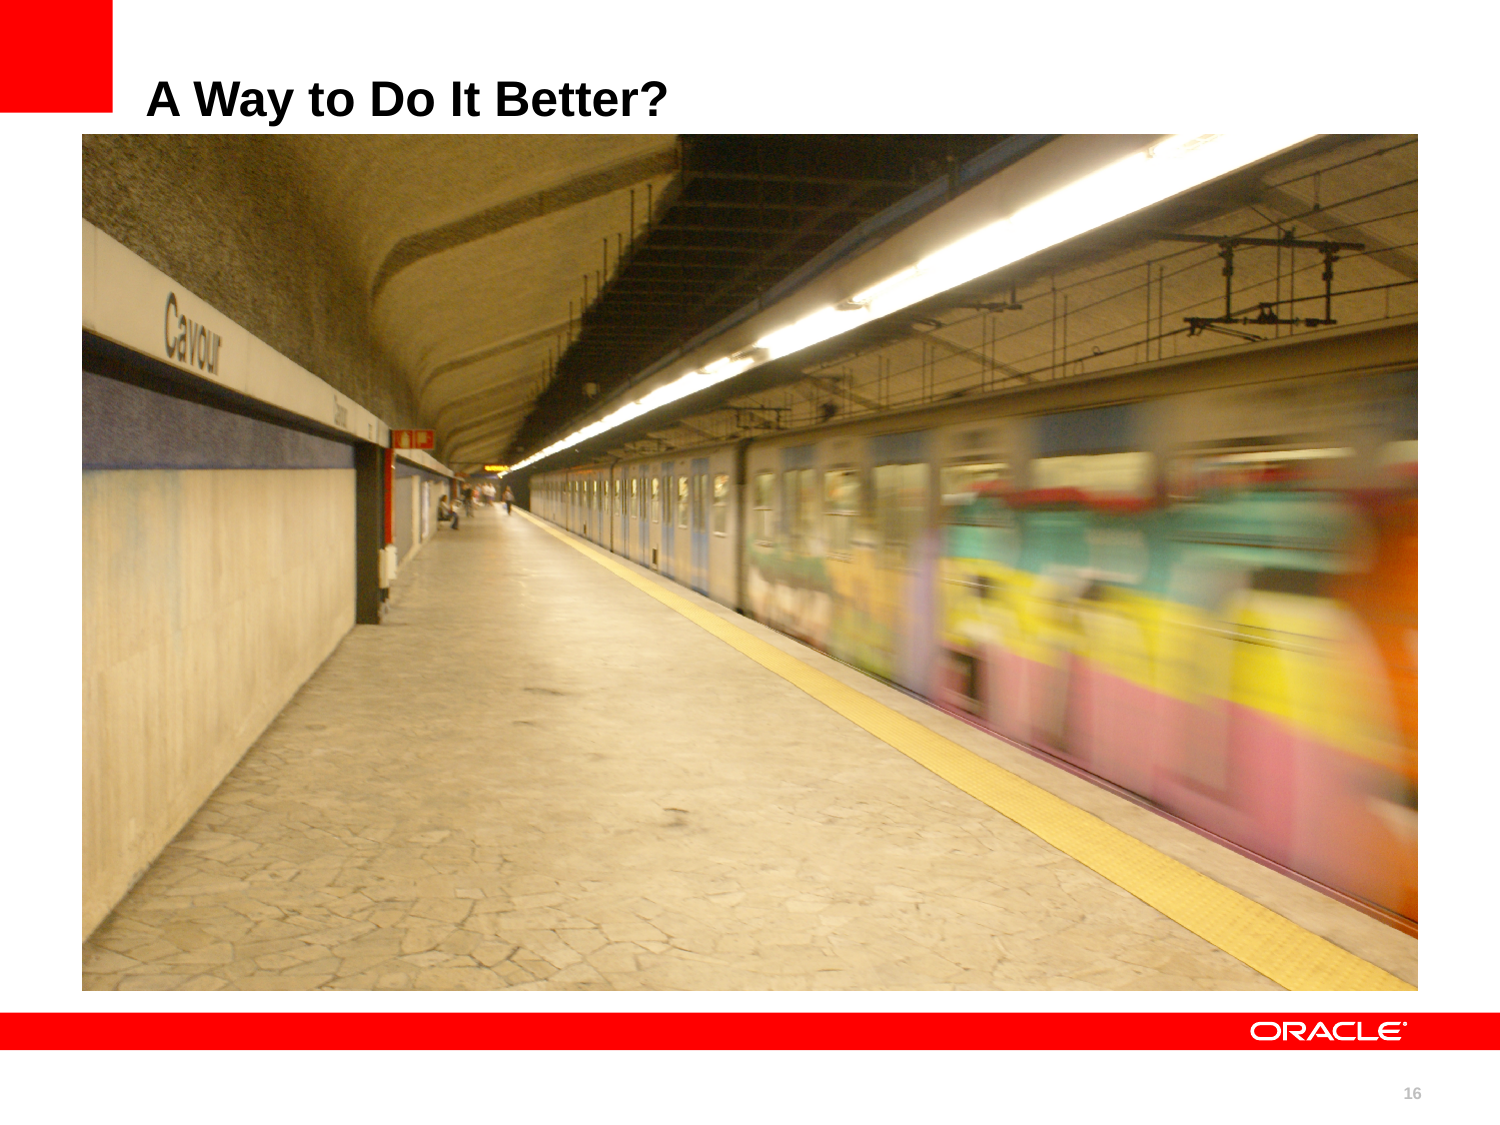

# A Way to Do It Better?